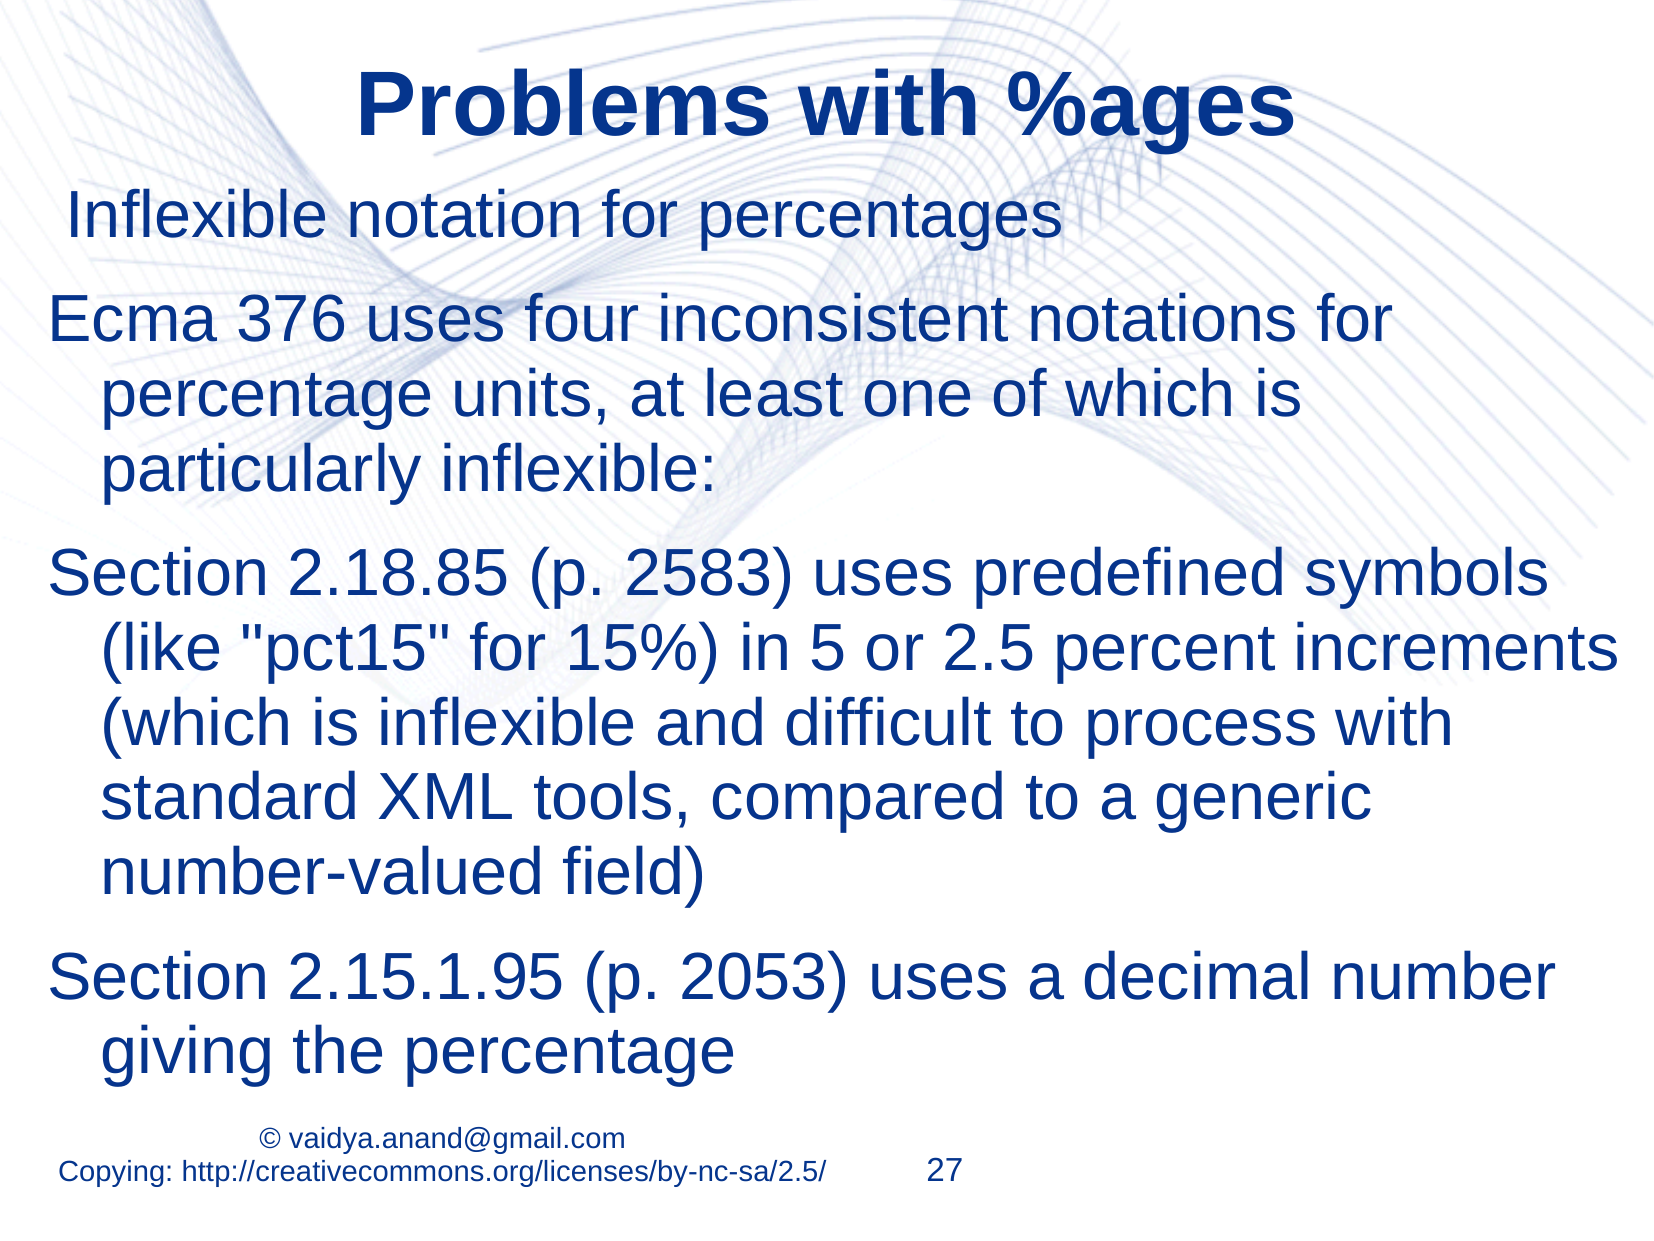

# Problems with %ages
 Inflexible notation for percentages
Ecma 376 uses four inconsistent notations for percentage units, at least one of which is particularly inflexible:
Section 2.18.85 (p. 2583) uses predefined symbols (like "pct15" for 15%) in 5 or 2.5 percent increments (which is inflexible and difficult to process with standard XML tools, compared to a generic number-valued field)
Section 2.15.1.95 (p. 2053) uses a decimal number giving the percentage
http://www.broffice.org
27